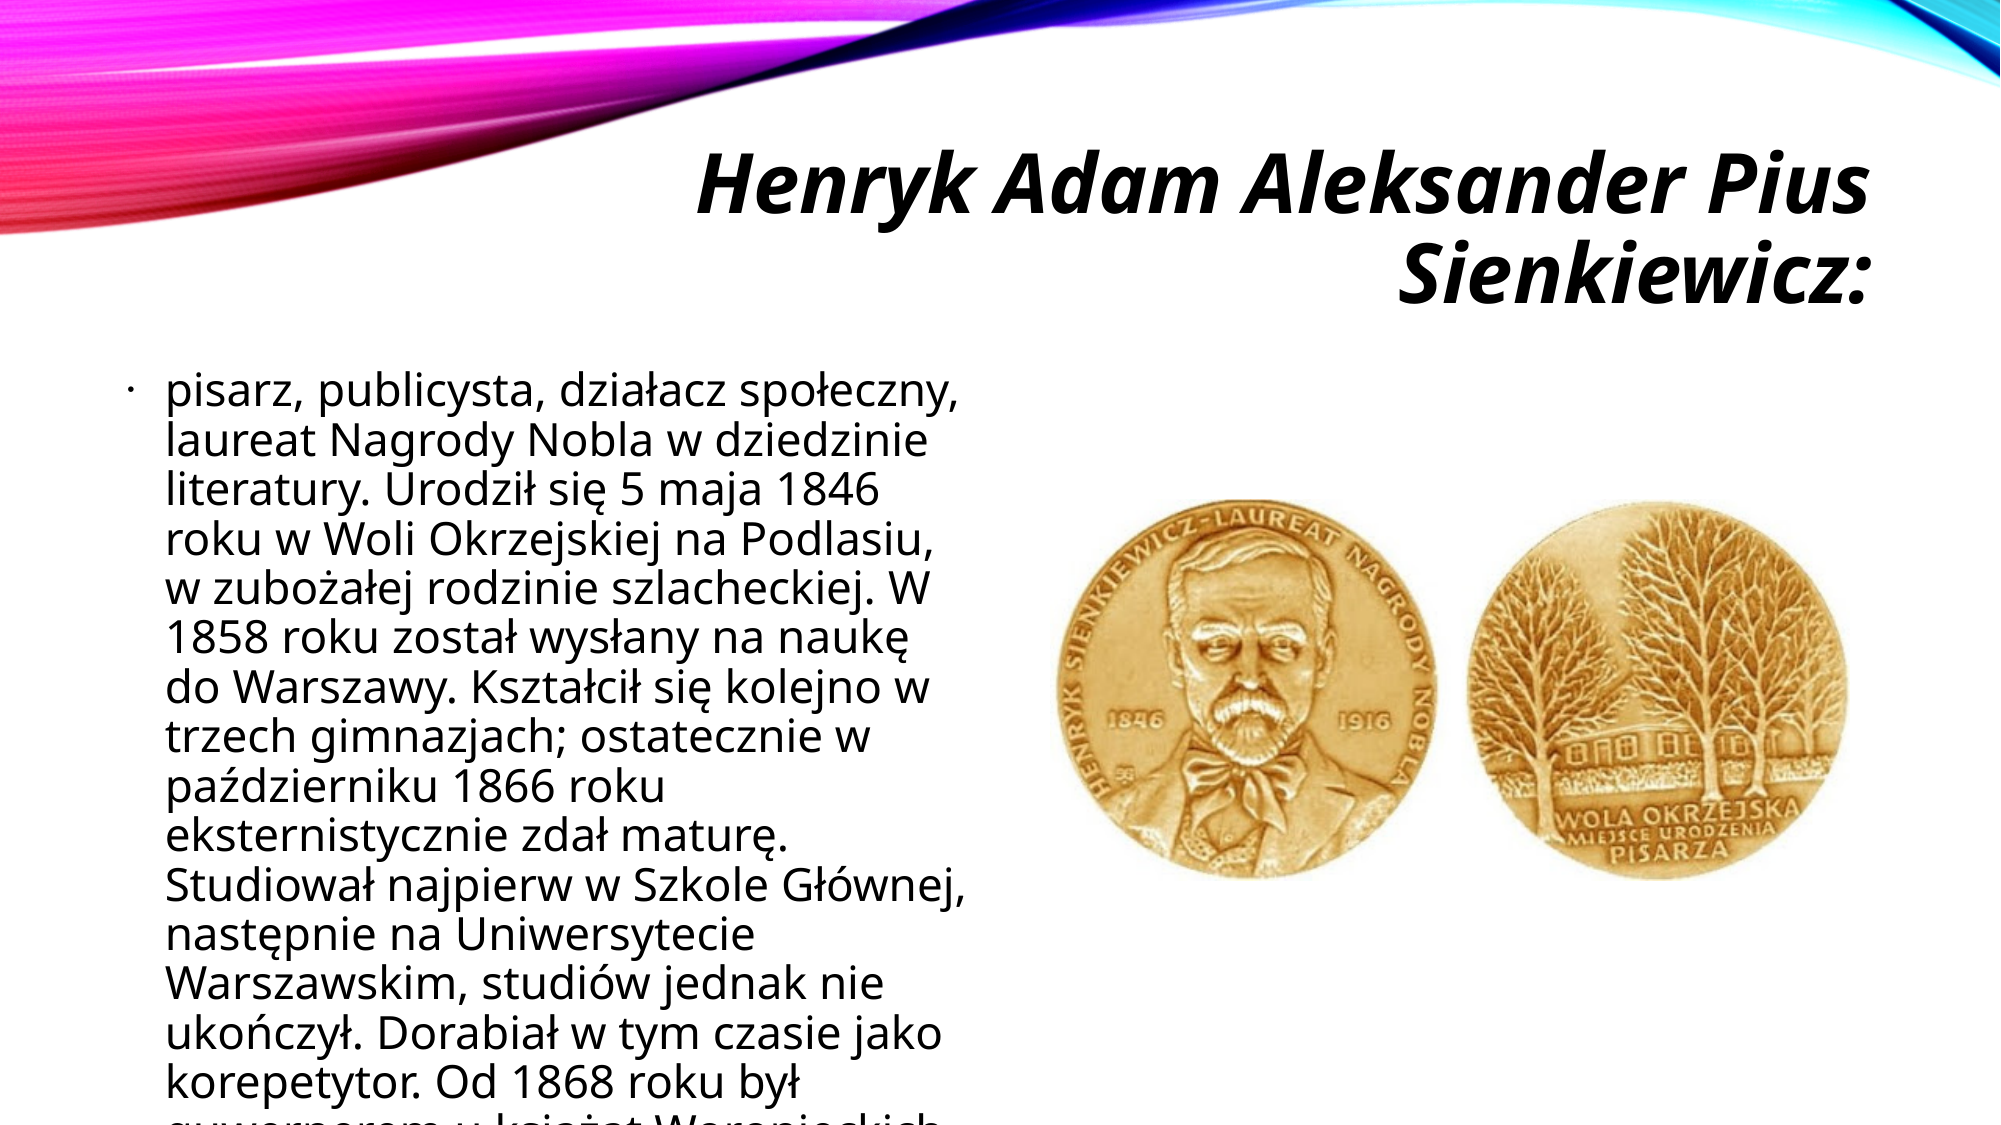

Henryk Adam Aleksander Pius Sienkiewicz:
pisarz, publicysta, działacz społeczny, laureat Nagrody Nobla w dziedzinie literatury. Urodził się 5 maja 1846 roku w Woli Okrzejskiej na Podlasiu, w zubożałej rodzinie szlacheckiej. W 1858 roku został wysłany na naukę do Warszawy. Kształcił się kolejno w trzech gimnazjach; ostatecznie w październiku 1866 roku eksternistycznie zdał maturę. Studiował najpierw w Szkole Głównej, następnie na Uniwersytecie Warszawskim, studiów jednak nie ukończył. Dorabiał w tym czasie jako korepetytor. Od 1868 roku był guwernerem u książąt Woronieckich.